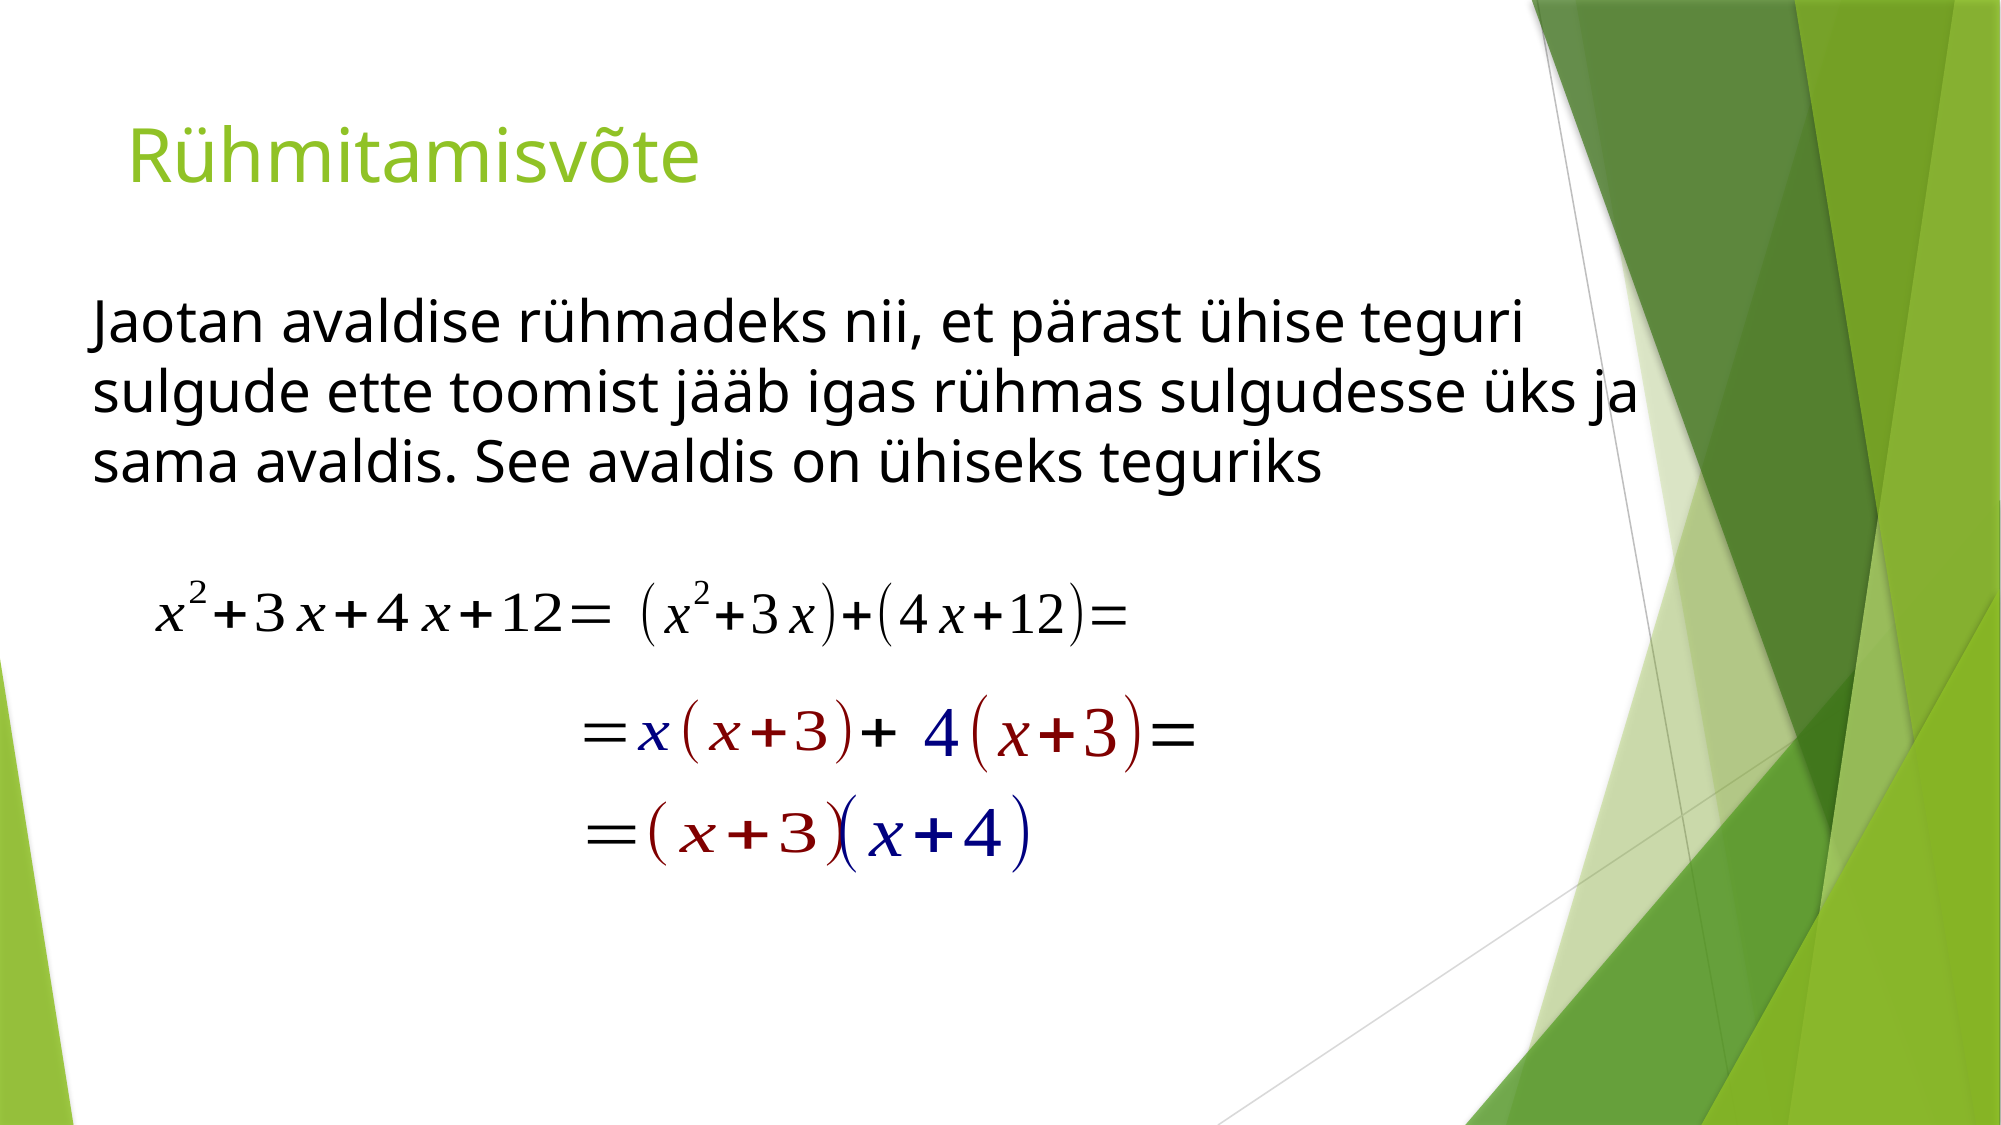

# Rühmitamisvõte
Jaotan avaldise rühmadeks nii, et pärast ühise teguri
sulgude ette toomist jääb igas rühmas sulgudesse üks ja
sama avaldis. See avaldis on ühiseks teguriks